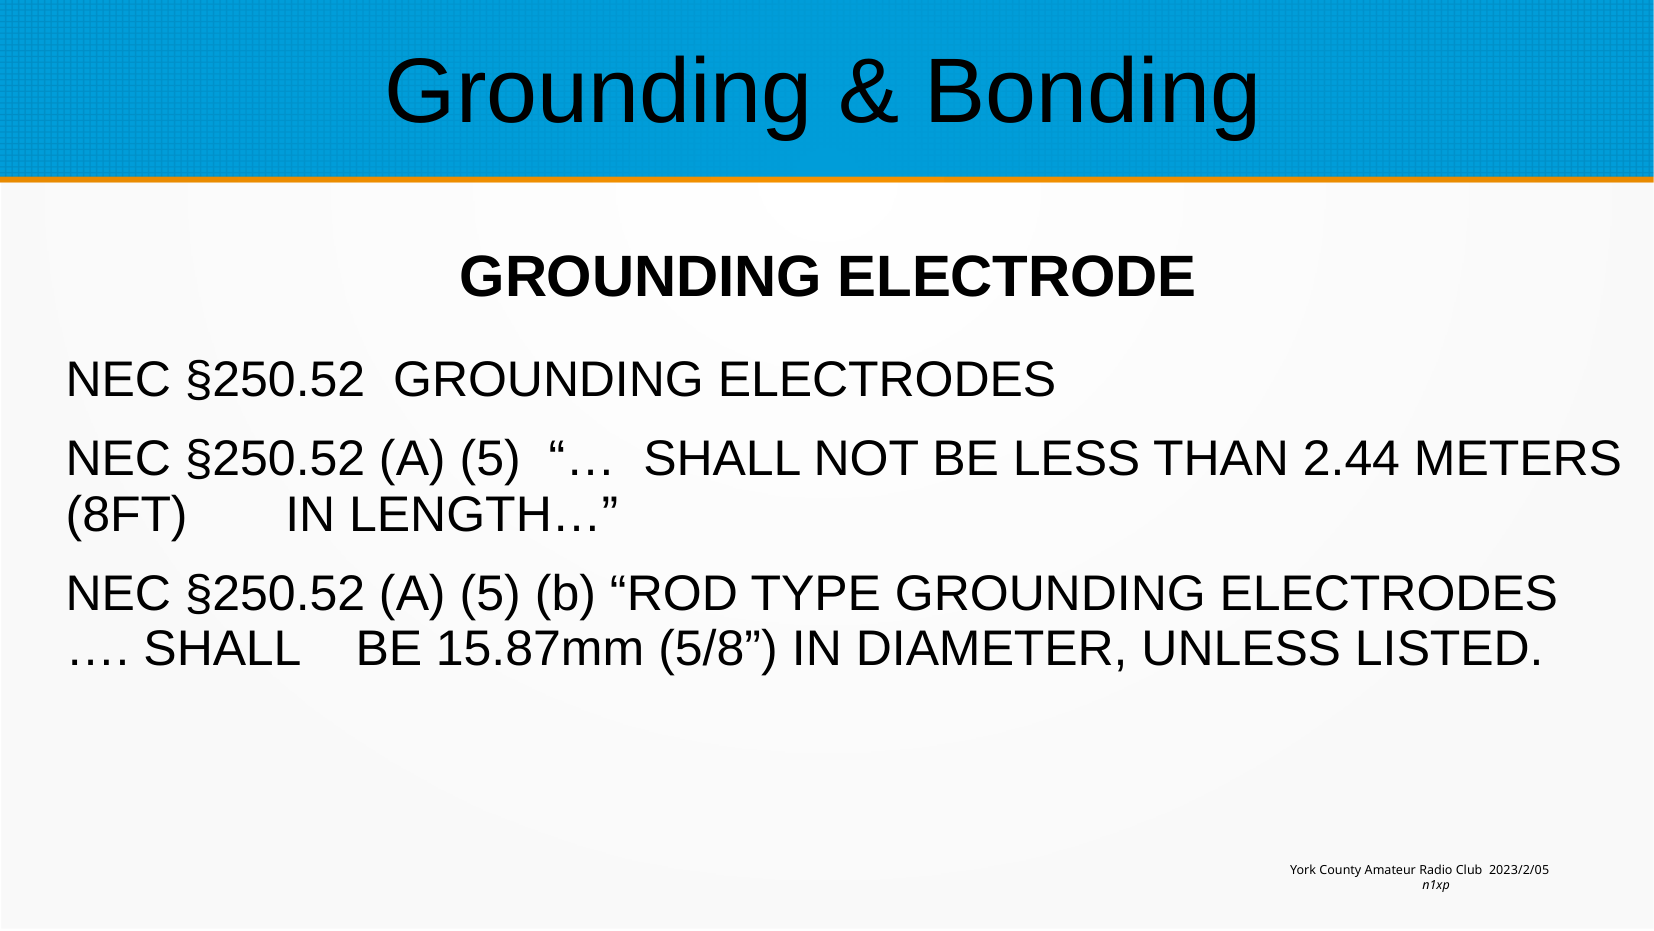

Grounding & Bonding
GROUNDING ELECTRODE
NEC §250.52 GROUNDING ELECTRODES
NEC §250.52 (A) (5) “… SHALL NOT BE LESS THAN 2.44 METERS (8FT) IN LENGTH…”
NEC §250.52 (A) (5) (b) “ROD TYPE GROUNDING ELECTRODES …. SHALL BE 15.87mm (5/8”) IN DIAMETER, UNLESS LISTED.
York County Amateur Radio Club 2023/2/05
n1xp